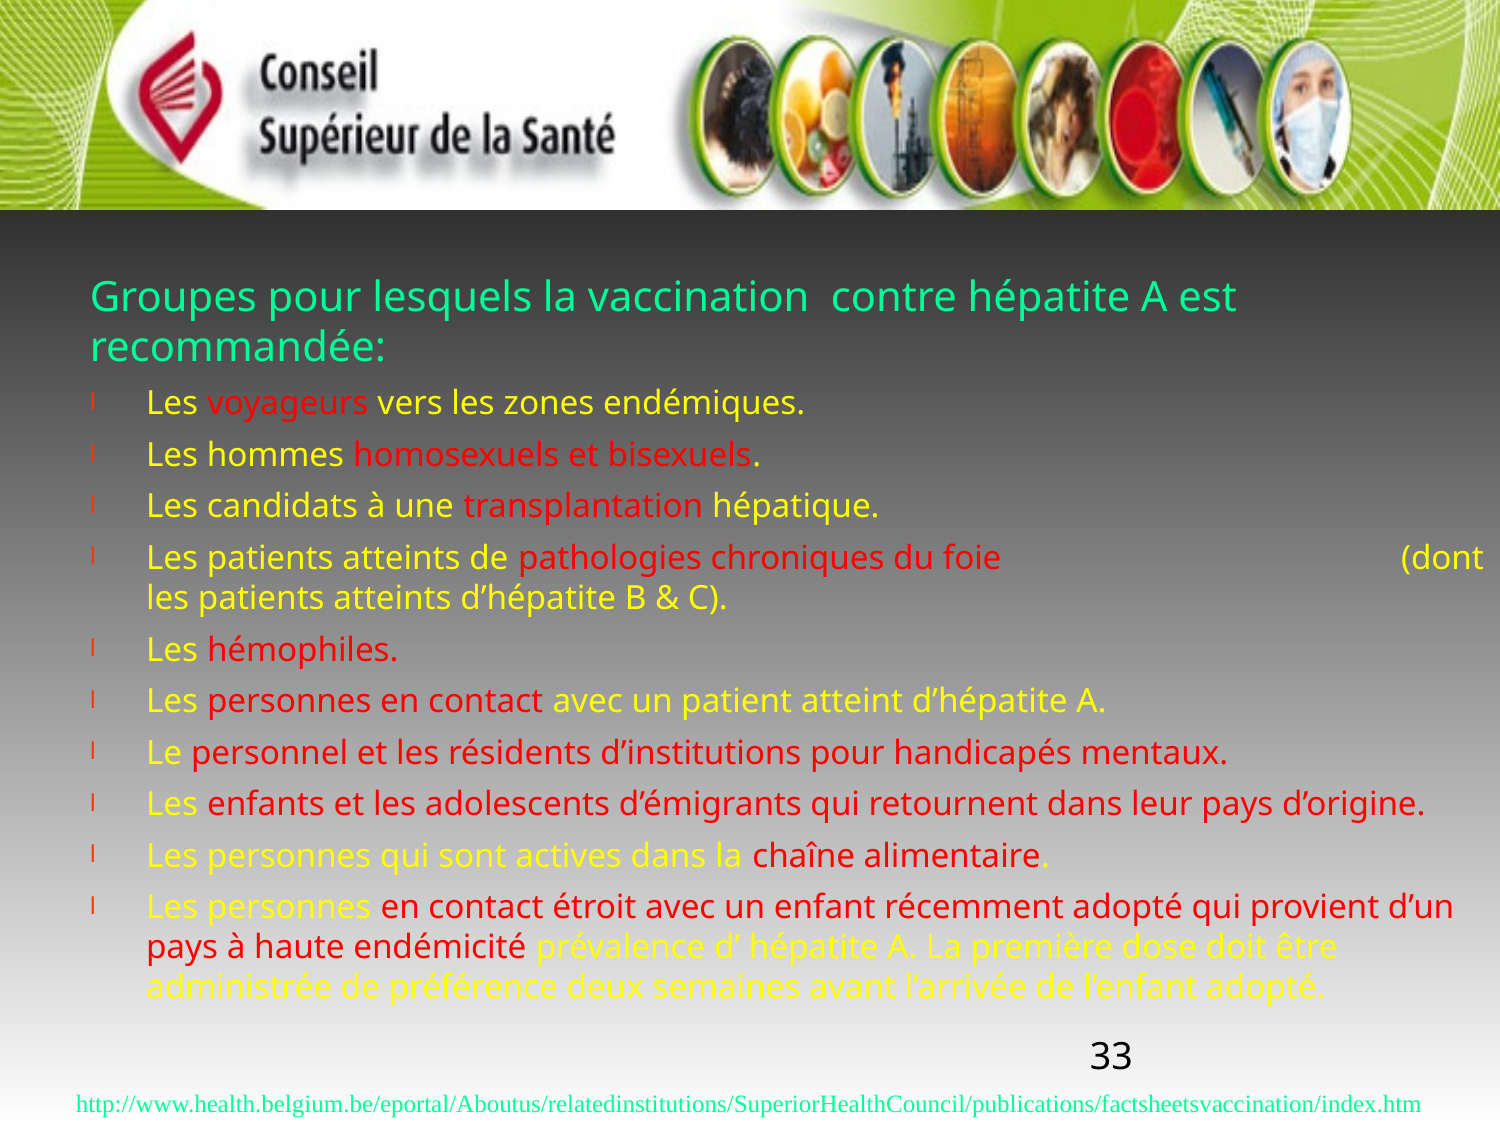

# Groupes pour lesquels la vaccination contre hépatite A est recommandée:
Les voyageurs vers les zones endémiques.
Les hommes homosexuels et bisexuels.
Les candidats à une transplantation hépatique.
Les patients atteints de pathologies chroniques du foie 						(dont les patients atteints d’hépatite B & C).
Les hémophiles.
Les personnes en contact avec un patient atteint d’hépatite A.
Le personnel et les résidents d’institutions pour handicapés mentaux.
Les enfants et les adolescents d’émigrants qui retournent dans leur pays d’origine.
Les personnes qui sont actives dans la chaîne alimentaire.
Les personnes en contact étroit avec un enfant récemment adopté qui provient d’un pays à haute endémicité prévalence d’ hépatite A. La première dose doit être administrée de préférence deux semaines avant l’arrivée de l’enfant adopté.
http://www.health.belgium.be/eportal/Aboutus/relatedinstitutions/SuperiorHealthCouncil/publications/factsheetsvaccination/index.htm